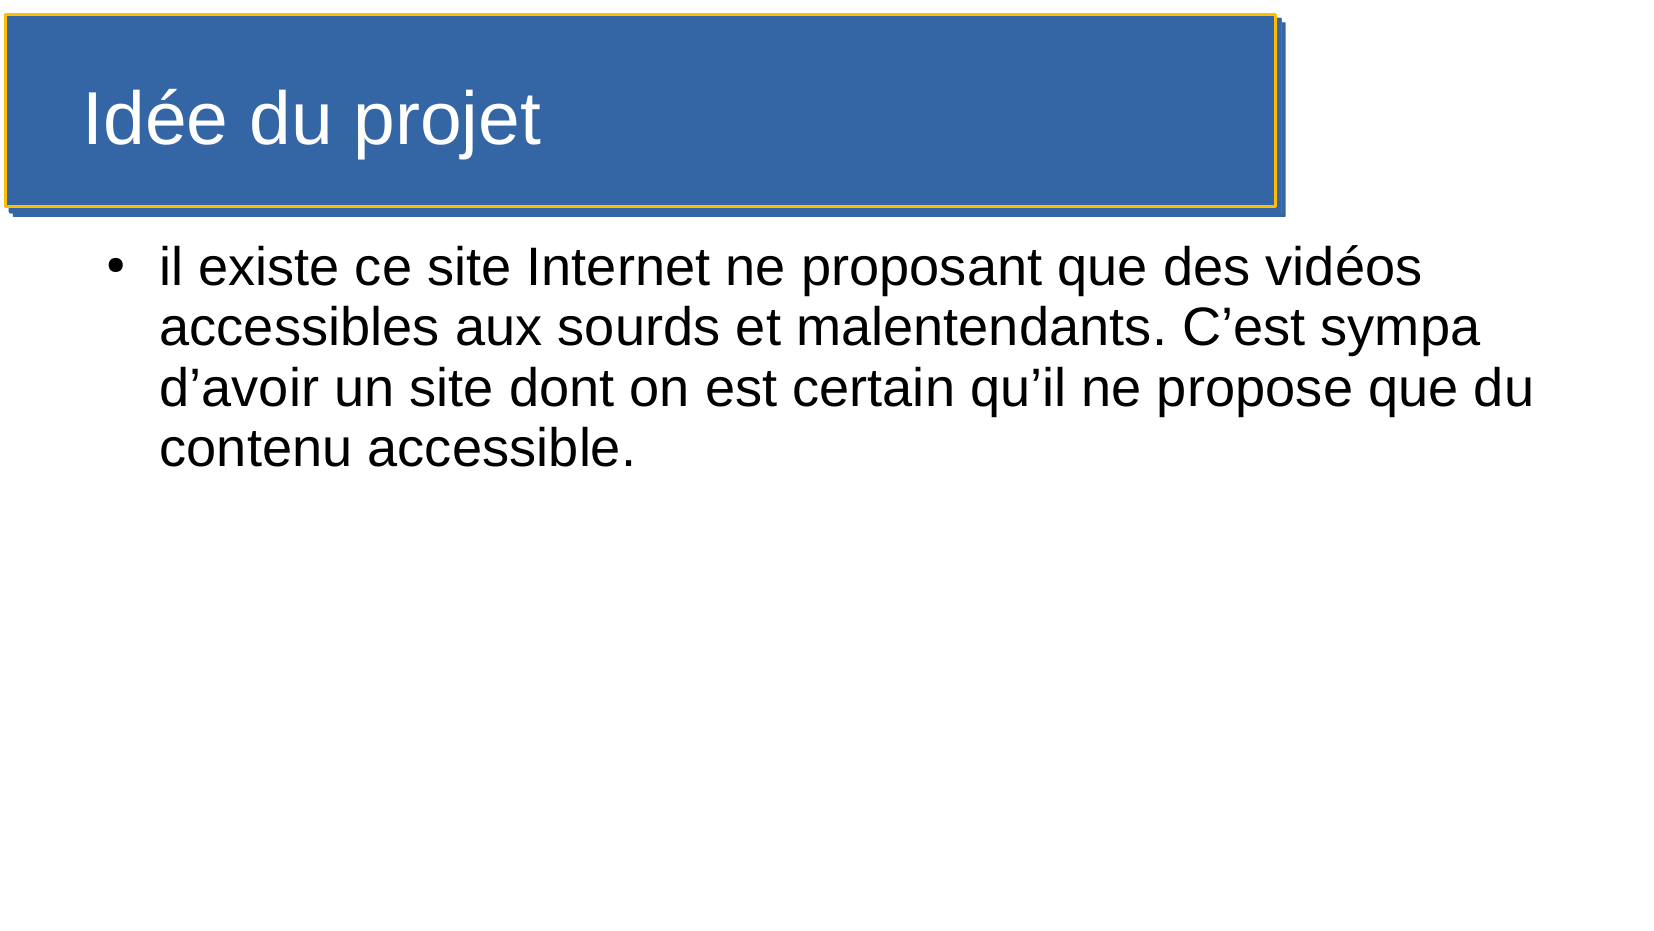

# Idée du projet
il existe ce site Internet ne proposant que des vidéos accessibles aux sourds et malentendants. C’est sympa d’avoir un site dont on est certain qu’il ne propose que du contenu accessible.